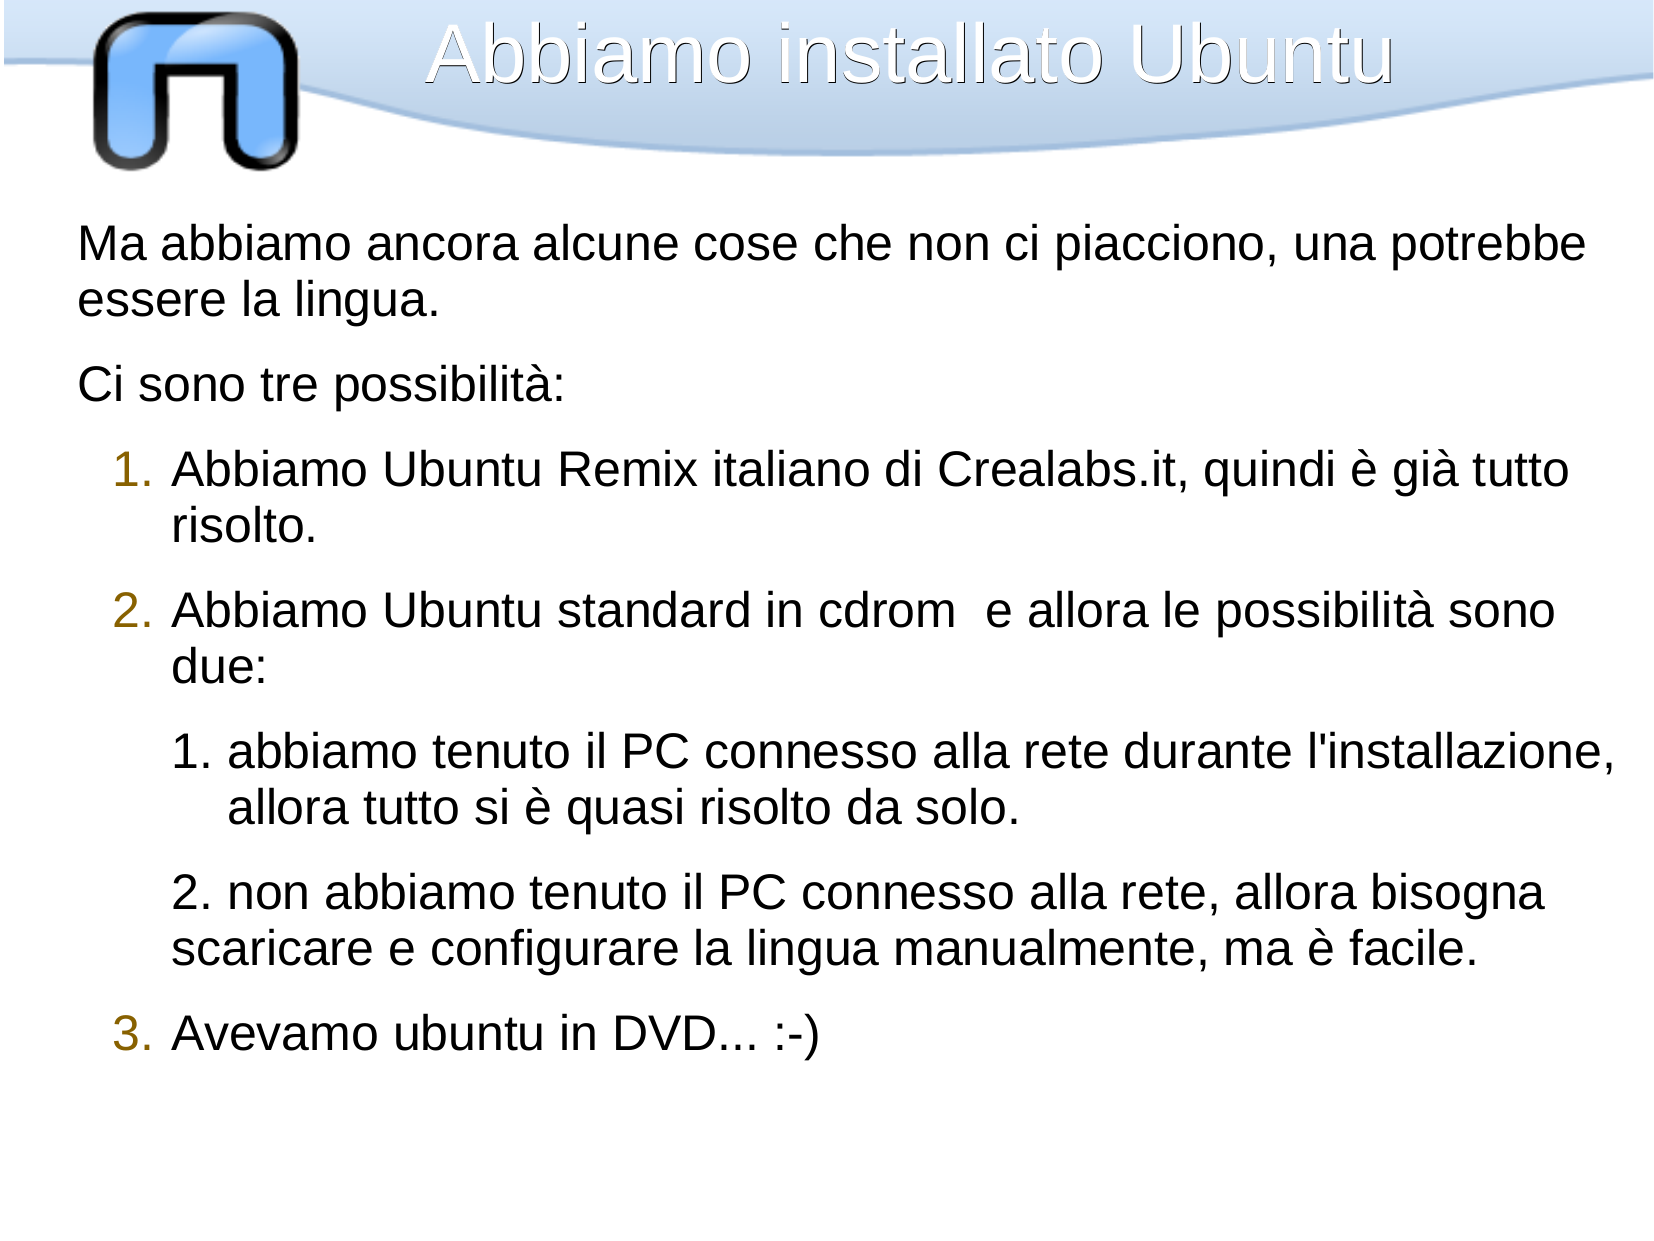

Abbiamo installato Ubuntu
# Ma abbiamo ancora alcune cose che non ci piacciono, una potrebbe essere la lingua.
Ci sono tre possibilità:
Abbiamo Ubuntu Remix italiano di Crealabs.it, quindi è già tutto risolto.
Abbiamo Ubuntu standard in cdrom e allora le possibilità sono due:
1. abbiamo tenuto il PC connesso alla rete durante l'installazione, 	allora tutto si è quasi risolto da solo.
2. non abbiamo tenuto il PC connesso alla rete, allora bisogna scaricare e configurare la lingua manualmente, ma è facile.
Avevamo ubuntu in DVD... :-)